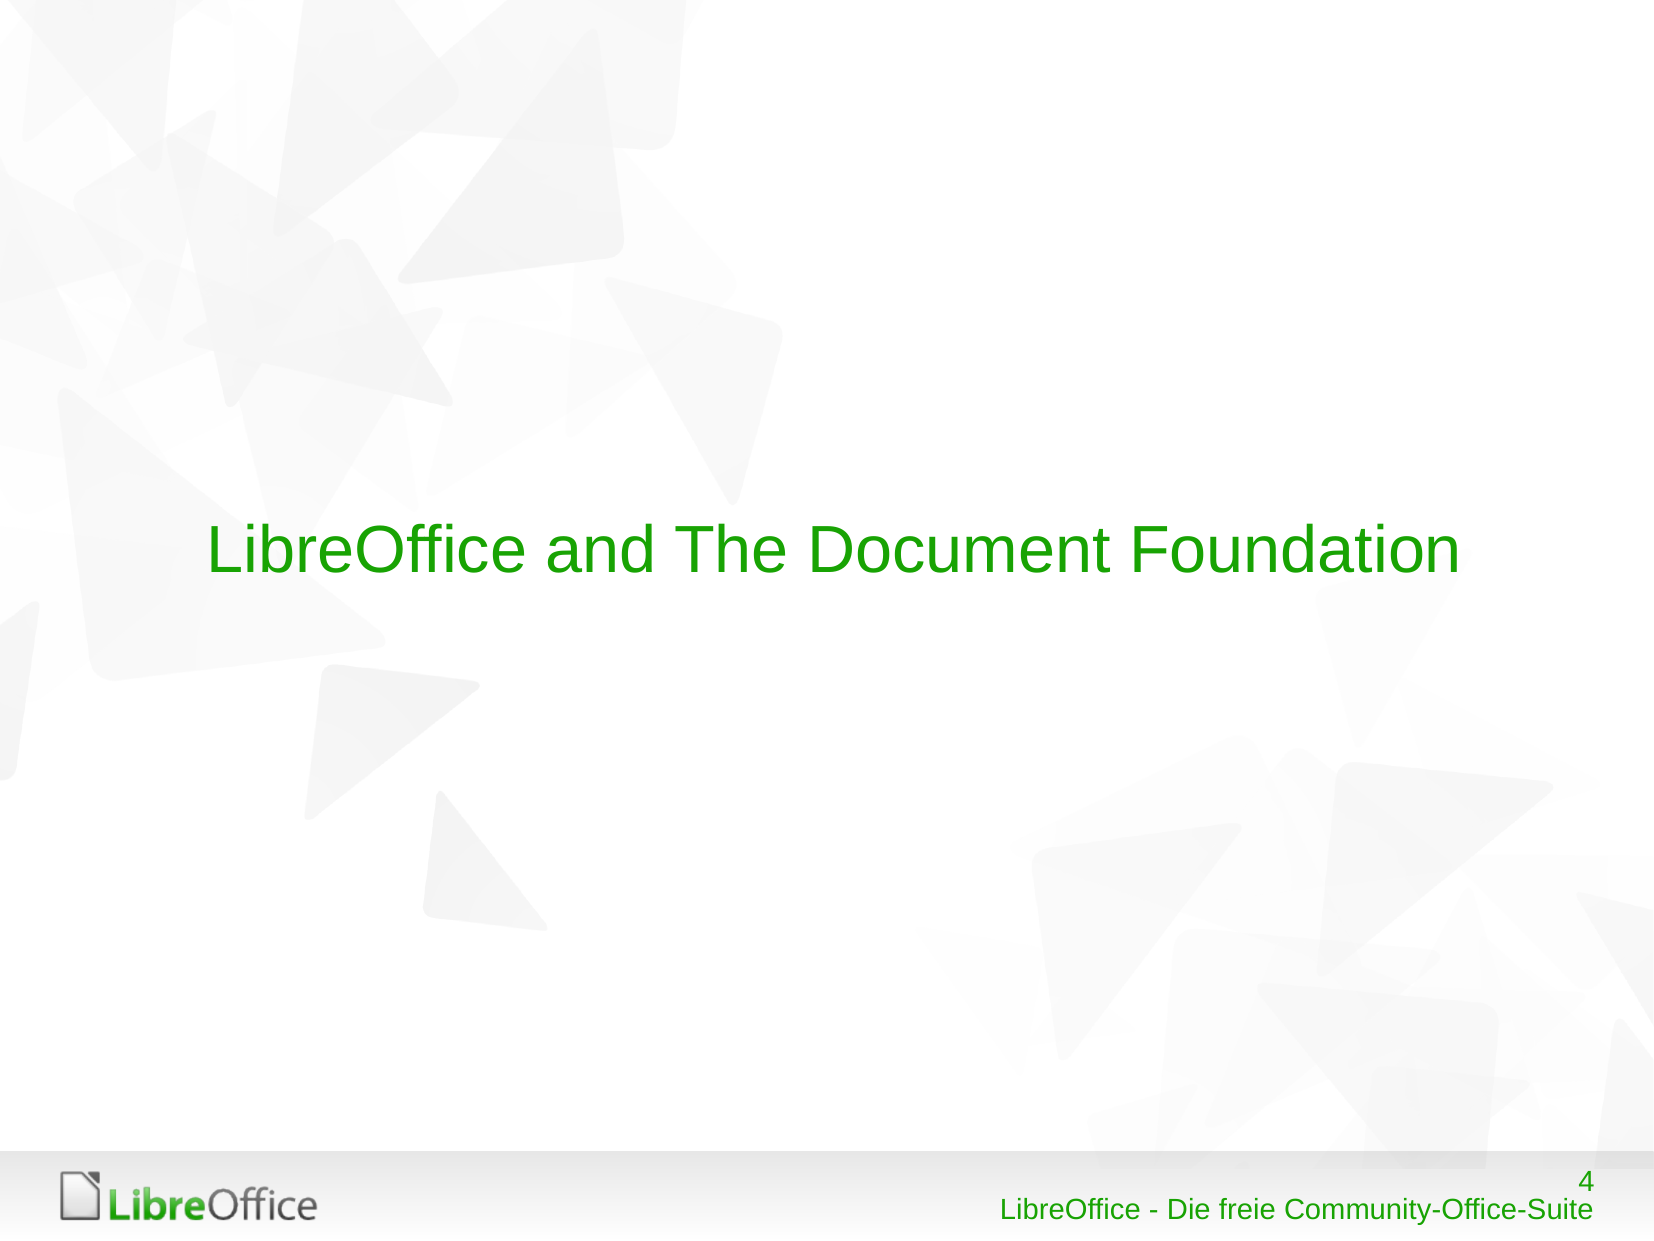

# LibreOffice and The Document Foundation
4
LibreOffice - Die freie Community-Office-Suite